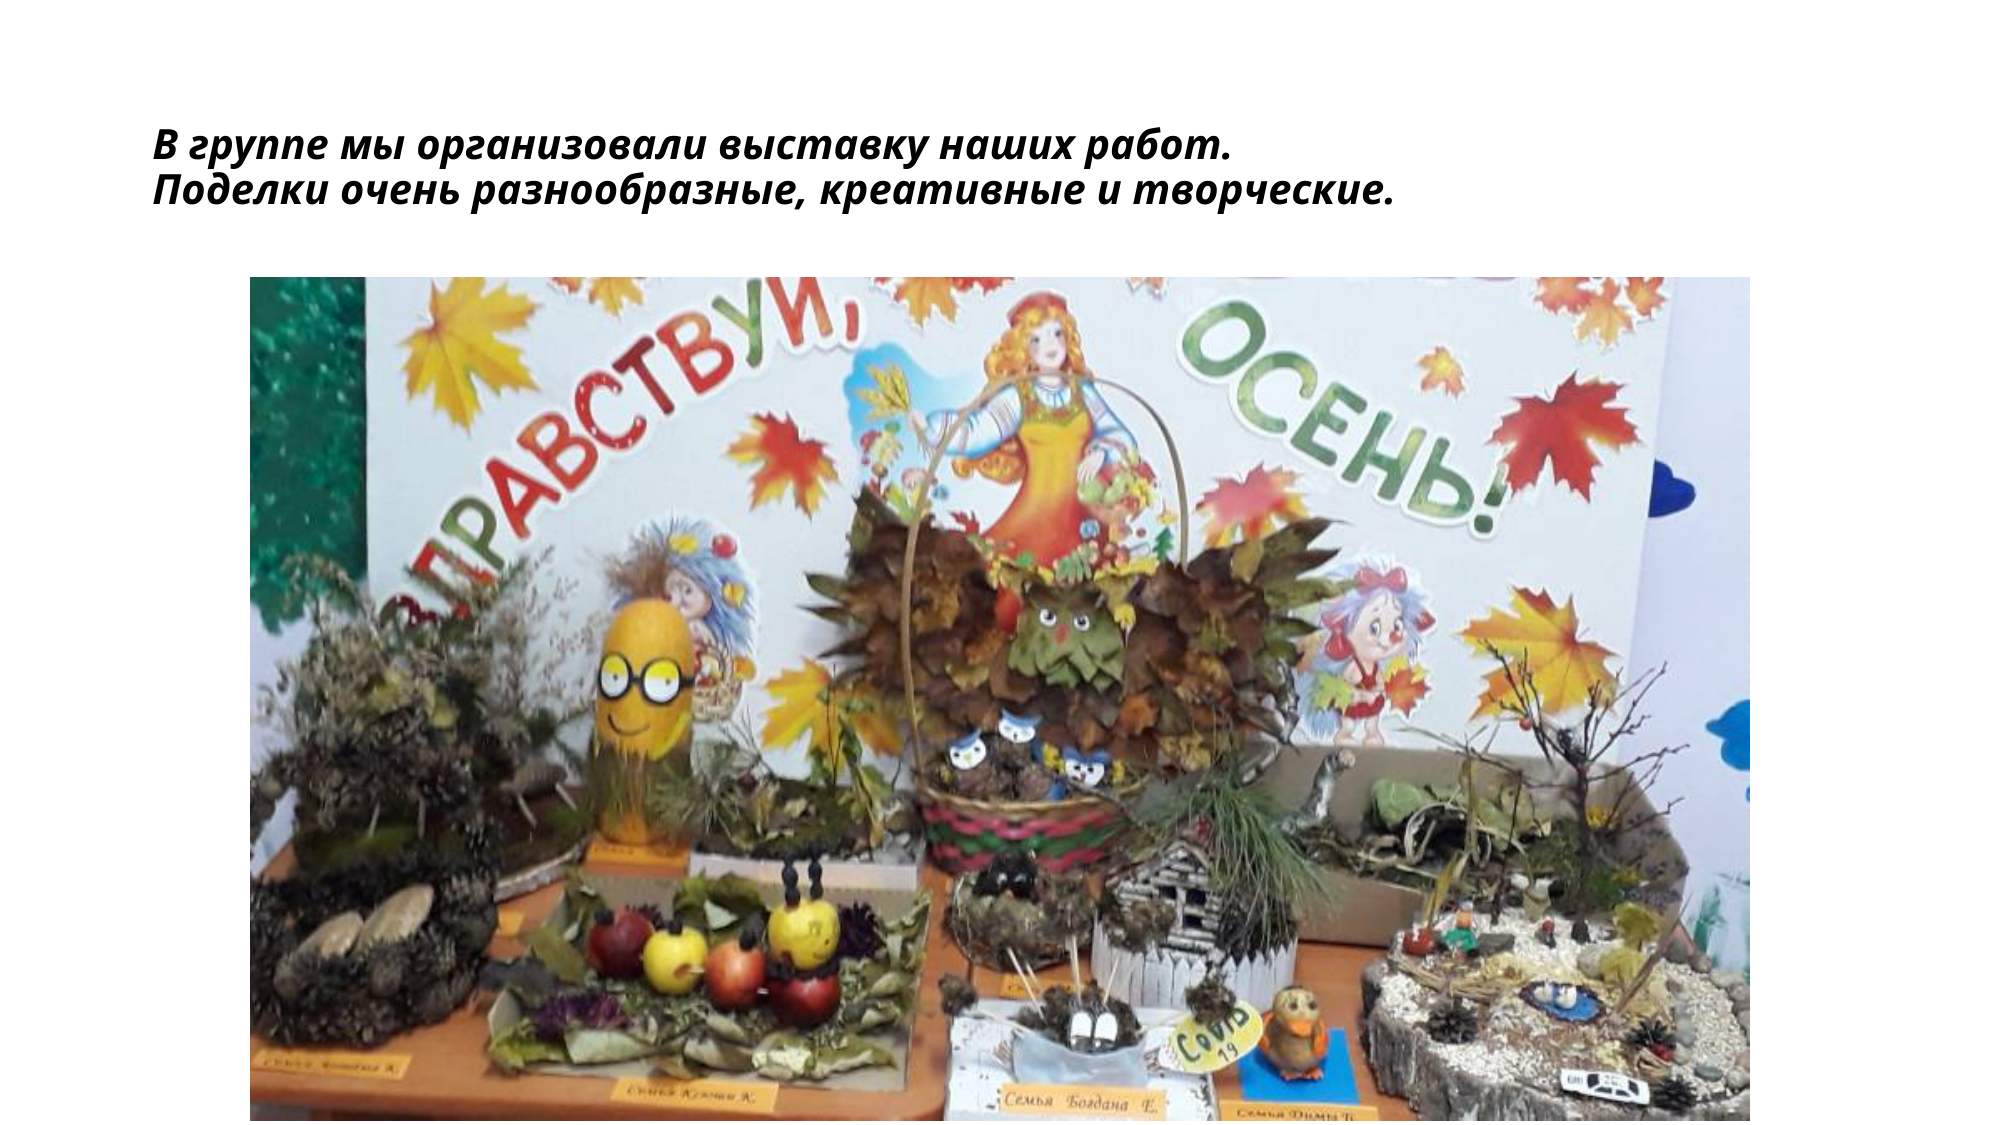

# В группе мы организовали выставку наших работ. Поделки очень разнообразные, креативные и творческие.